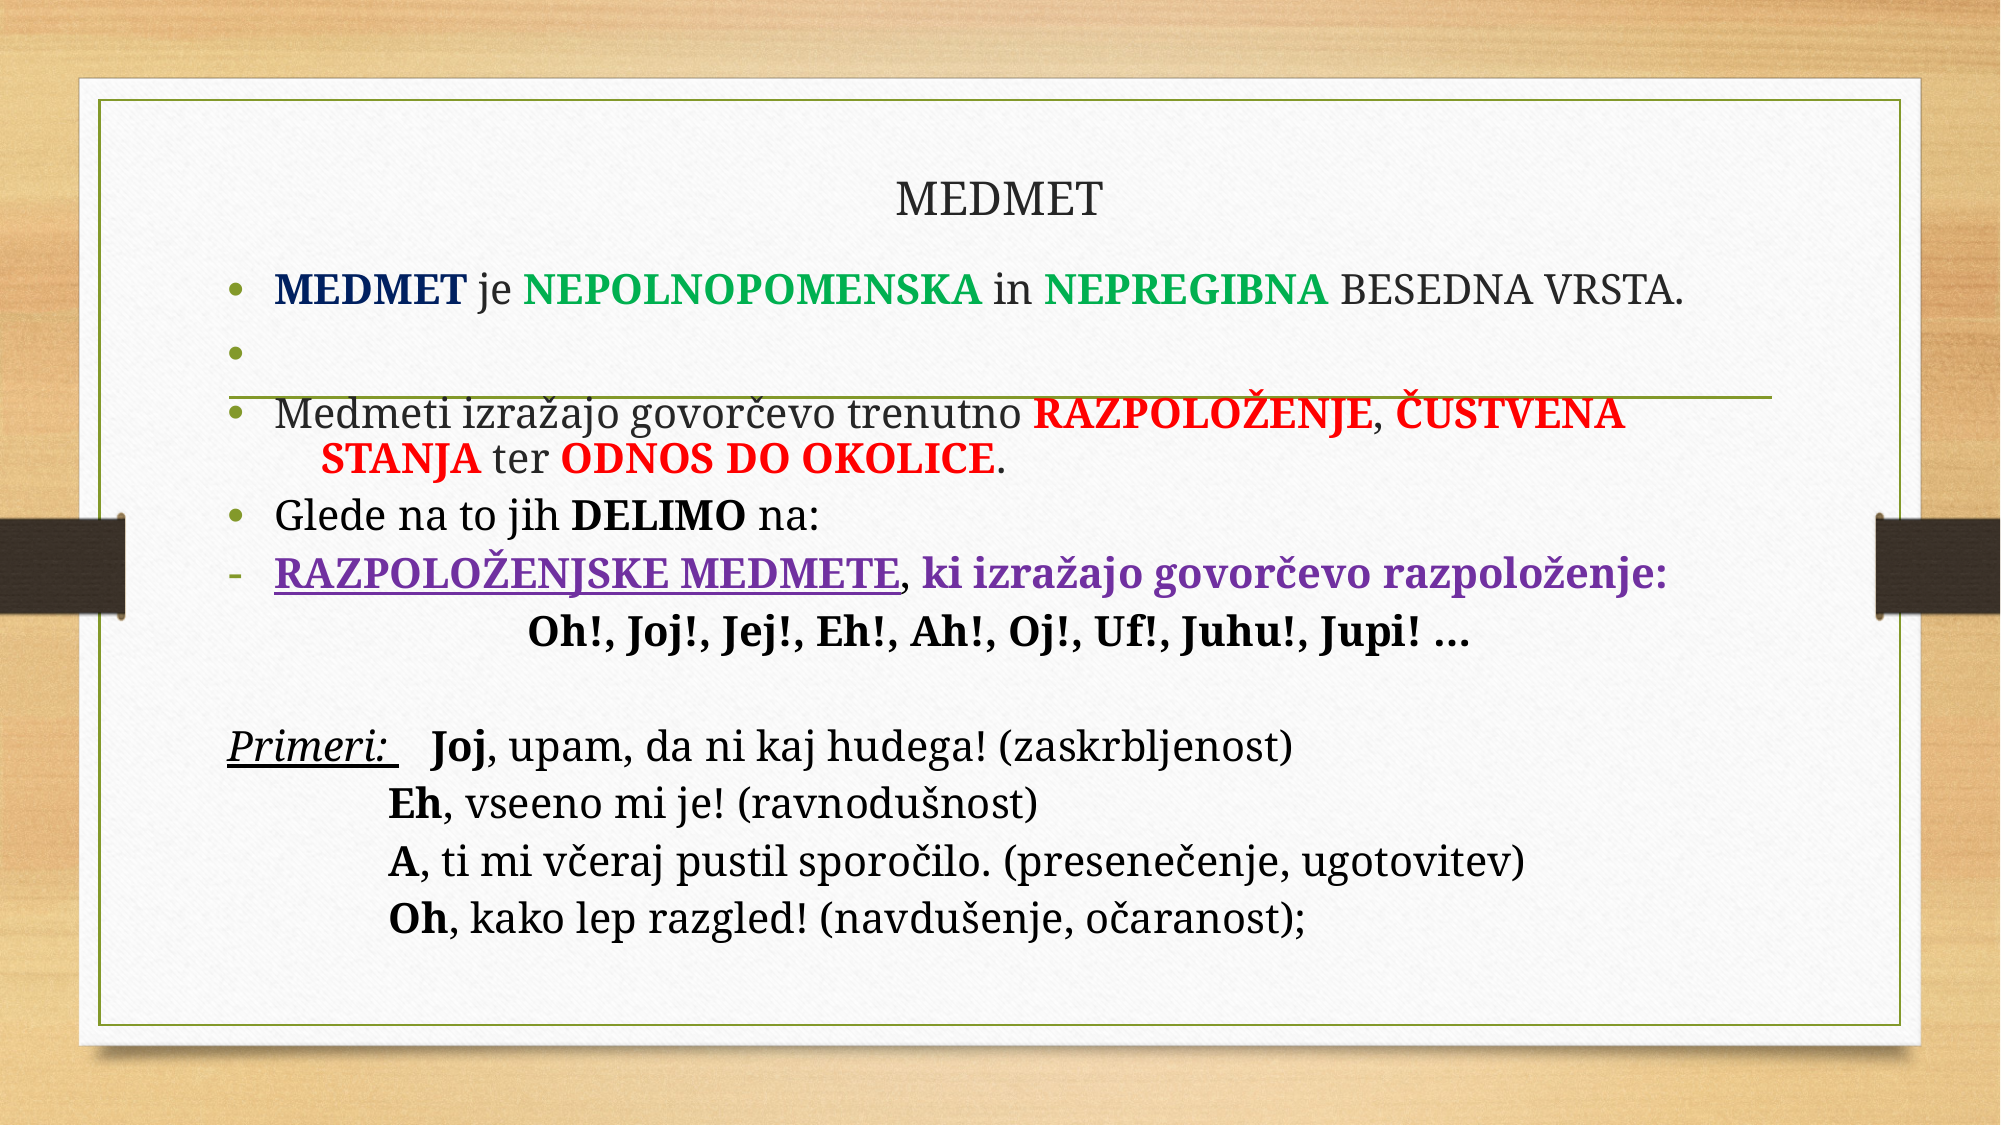

# MEDMET
MEDMET je NEPOLNOPOMENSKA in NEPREGIBNA BESEDNA VRSTA.
Medmeti izražajo govorčevo trenutno RAZPOLOŽENJE, ČUSTVENA STANJA ter ODNOS DO OKOLICE.
Glede na to jih DELIMO na:
RAZPOLOŽENJSKE MEDMETE, ki izražajo govorčevo razpoloženje:
Oh!, Joj!, Jej!, Eh!, Ah!, Oj!, Uf!, Juhu!, Jupi! …
Primeri: Joj, upam, da ni kaj hudega! (zaskrbljenost)
 Eh, vseeno mi je! (ravnodušnost)
 A, ti mi včeraj pustil sporočilo. (presenečenje, ugotovitev)
 Oh, kako lep razgled! (navdušenje, očaranost);